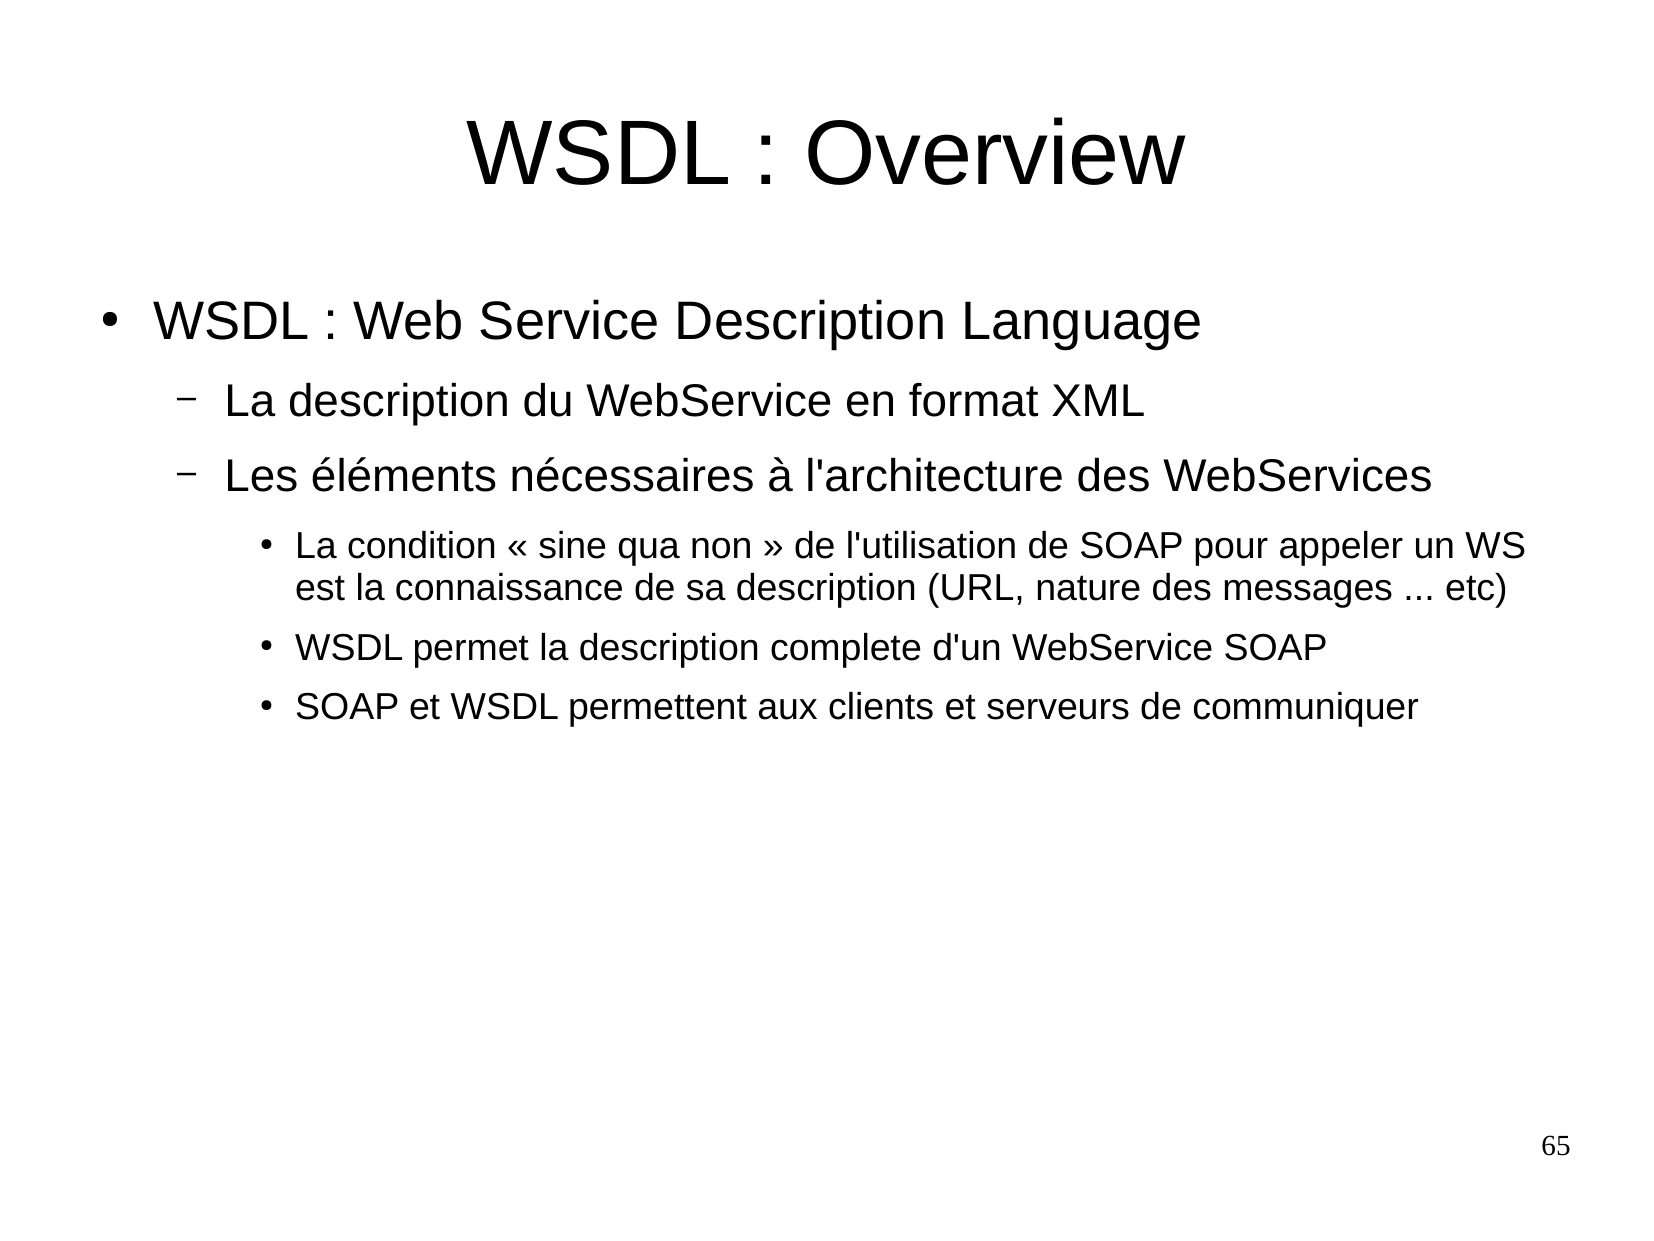

# WSDL : Overview
WSDL : Web Service Description Language
La description du WebService en format XML
Les éléments nécessaires à l'architecture des WebServices
La condition « sine qua non » de l'utilisation de SOAP pour appeler un WS est la connaissance de sa description (URL, nature des messages ... etc)
WSDL permet la description complete d'un WebService SOAP
SOAP et WSDL permettent aux clients et serveurs de communiquer
65